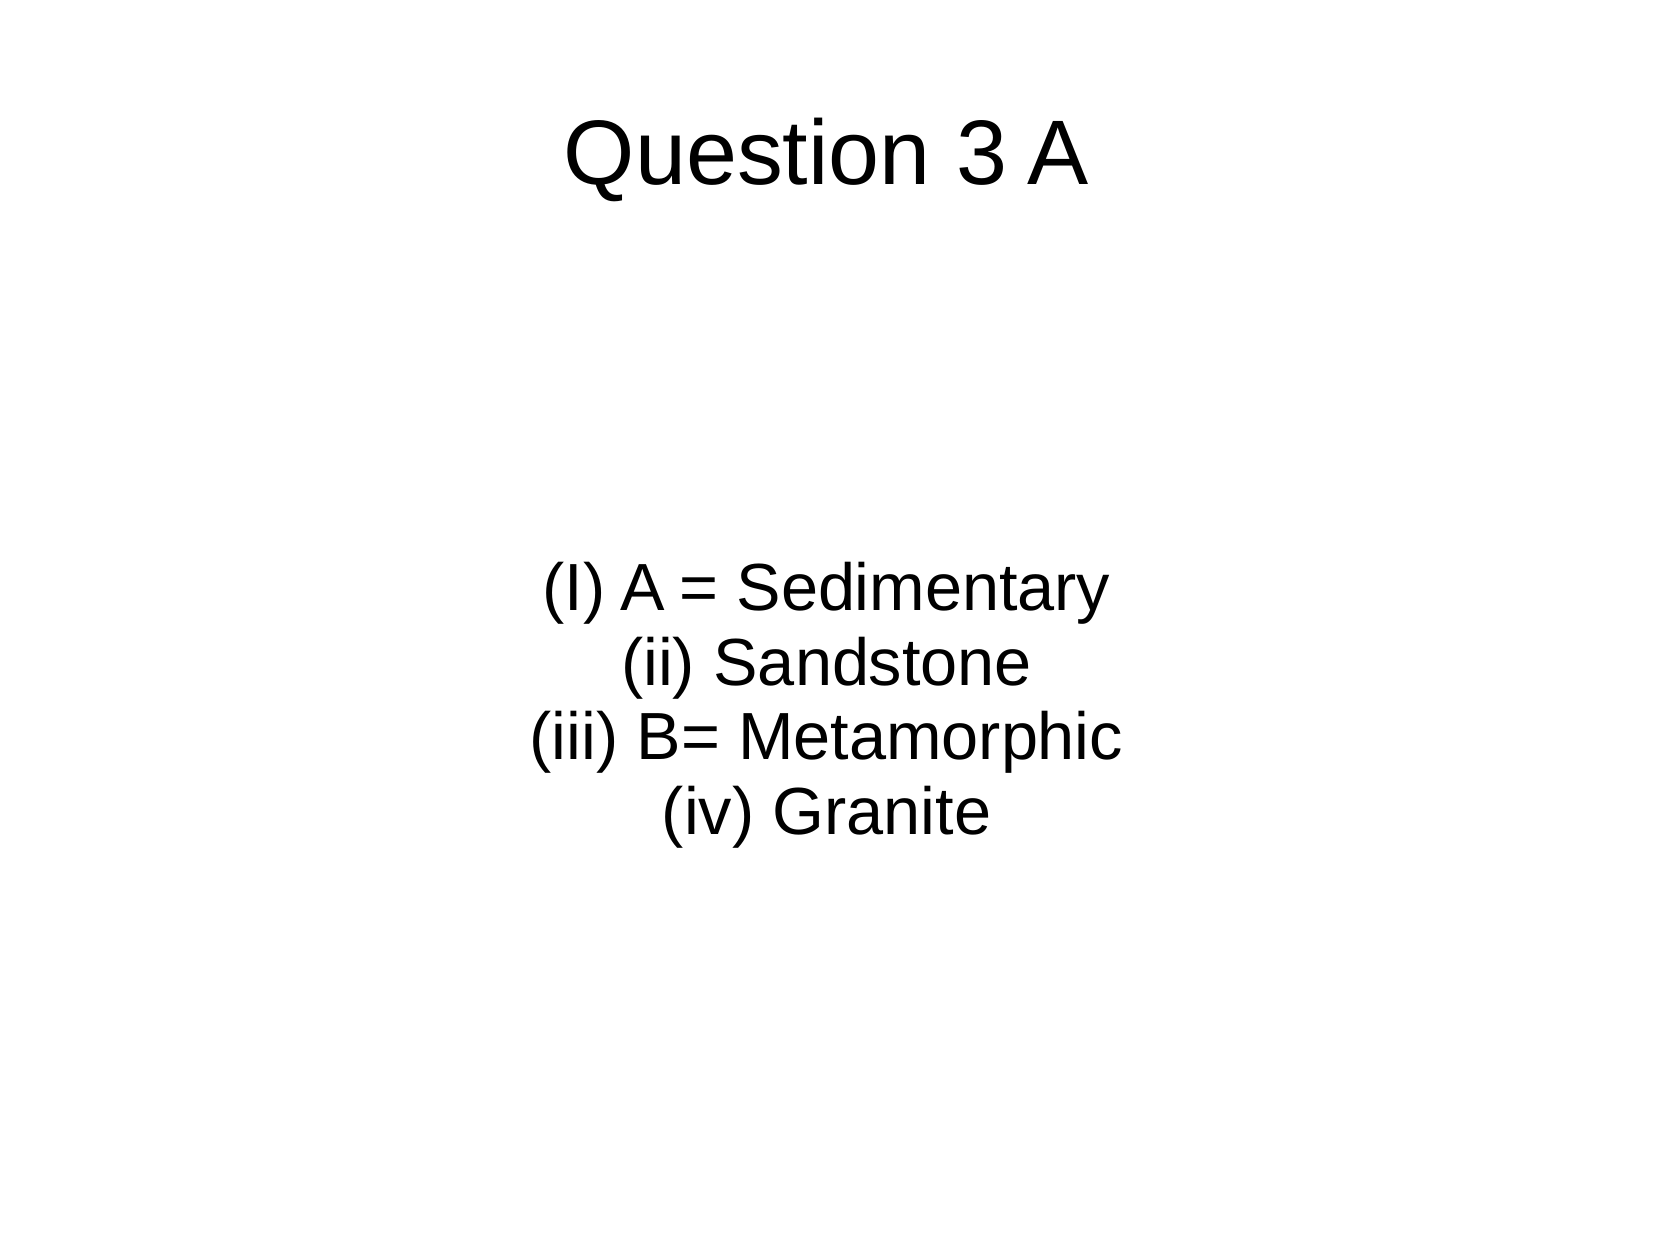

# Question 3 A
(I) A = Sedimentary
(ii) Sandstone
(iii) B= Metamorphic
(iv) Granite